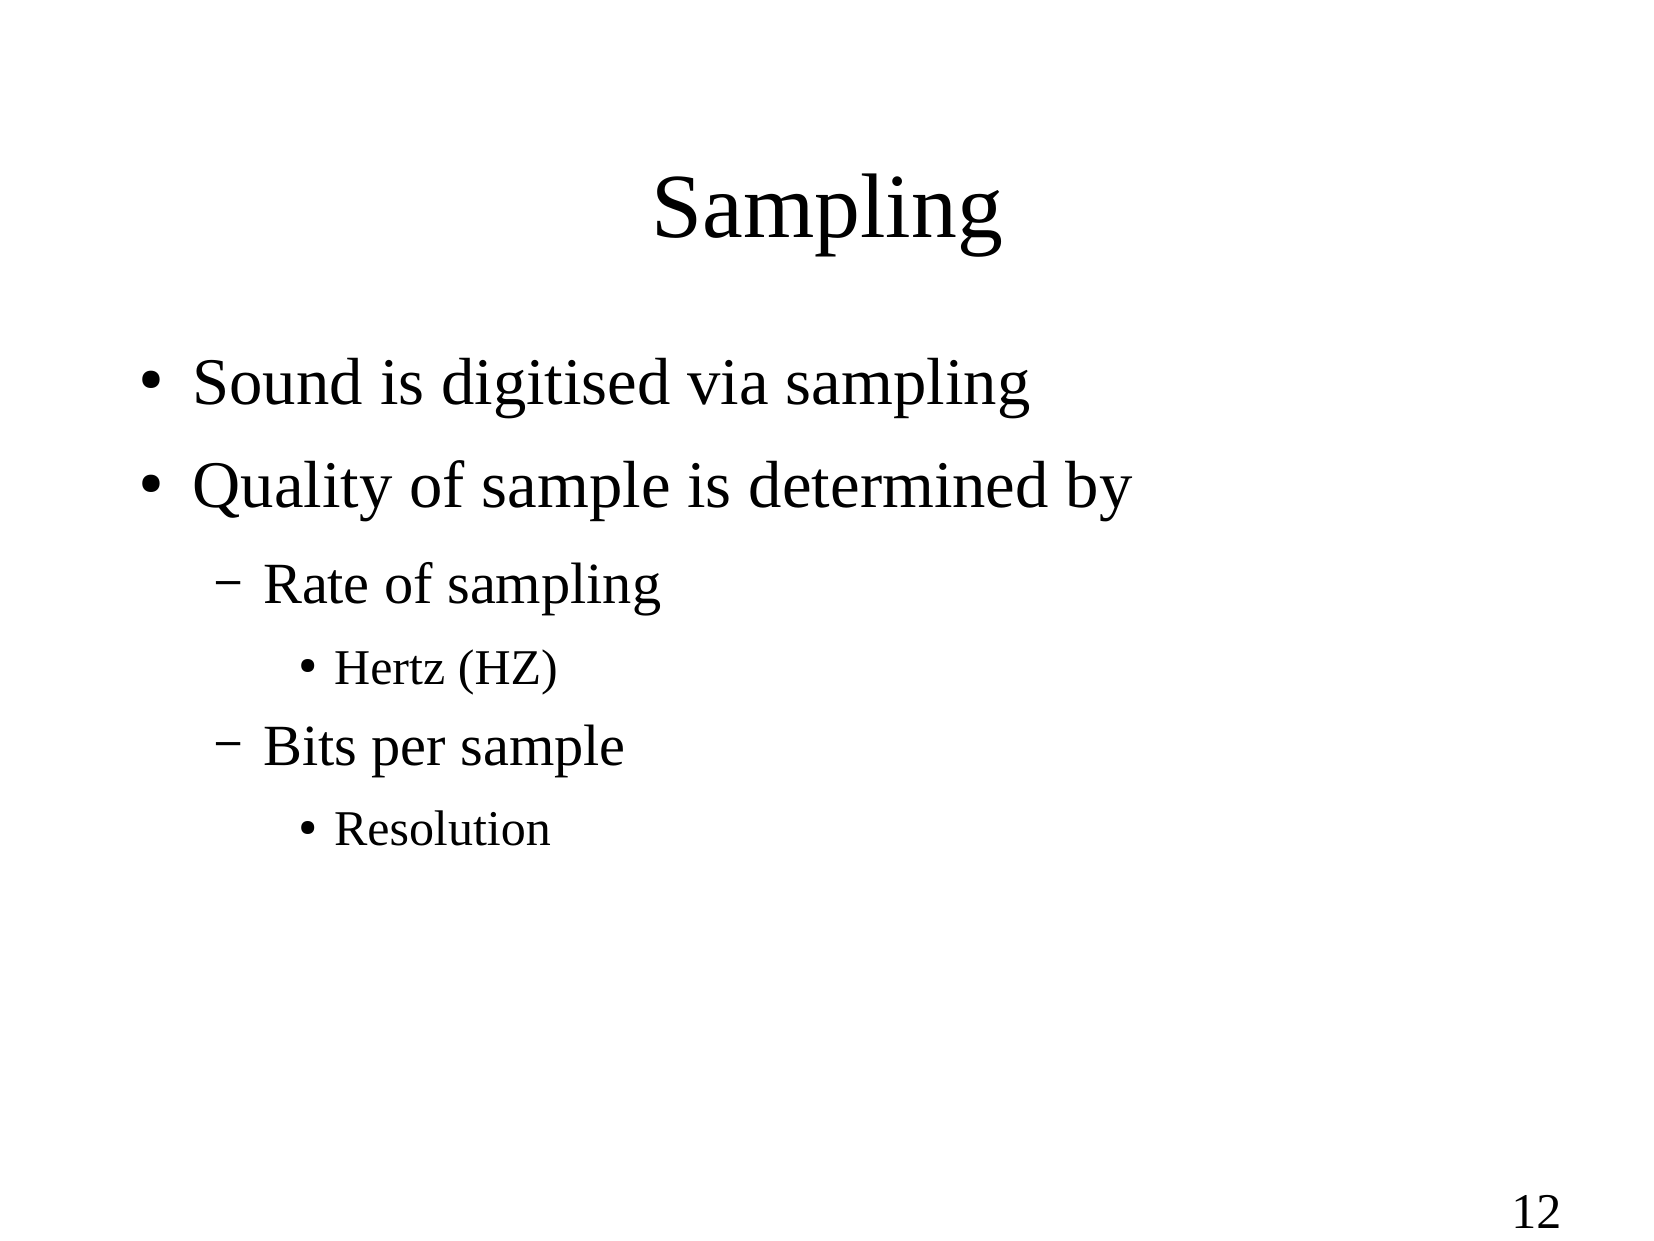

# Sampling
Sound is digitised via sampling
Quality of sample is determined by
Rate of sampling
Hertz (HZ)
Bits per sample
Resolution